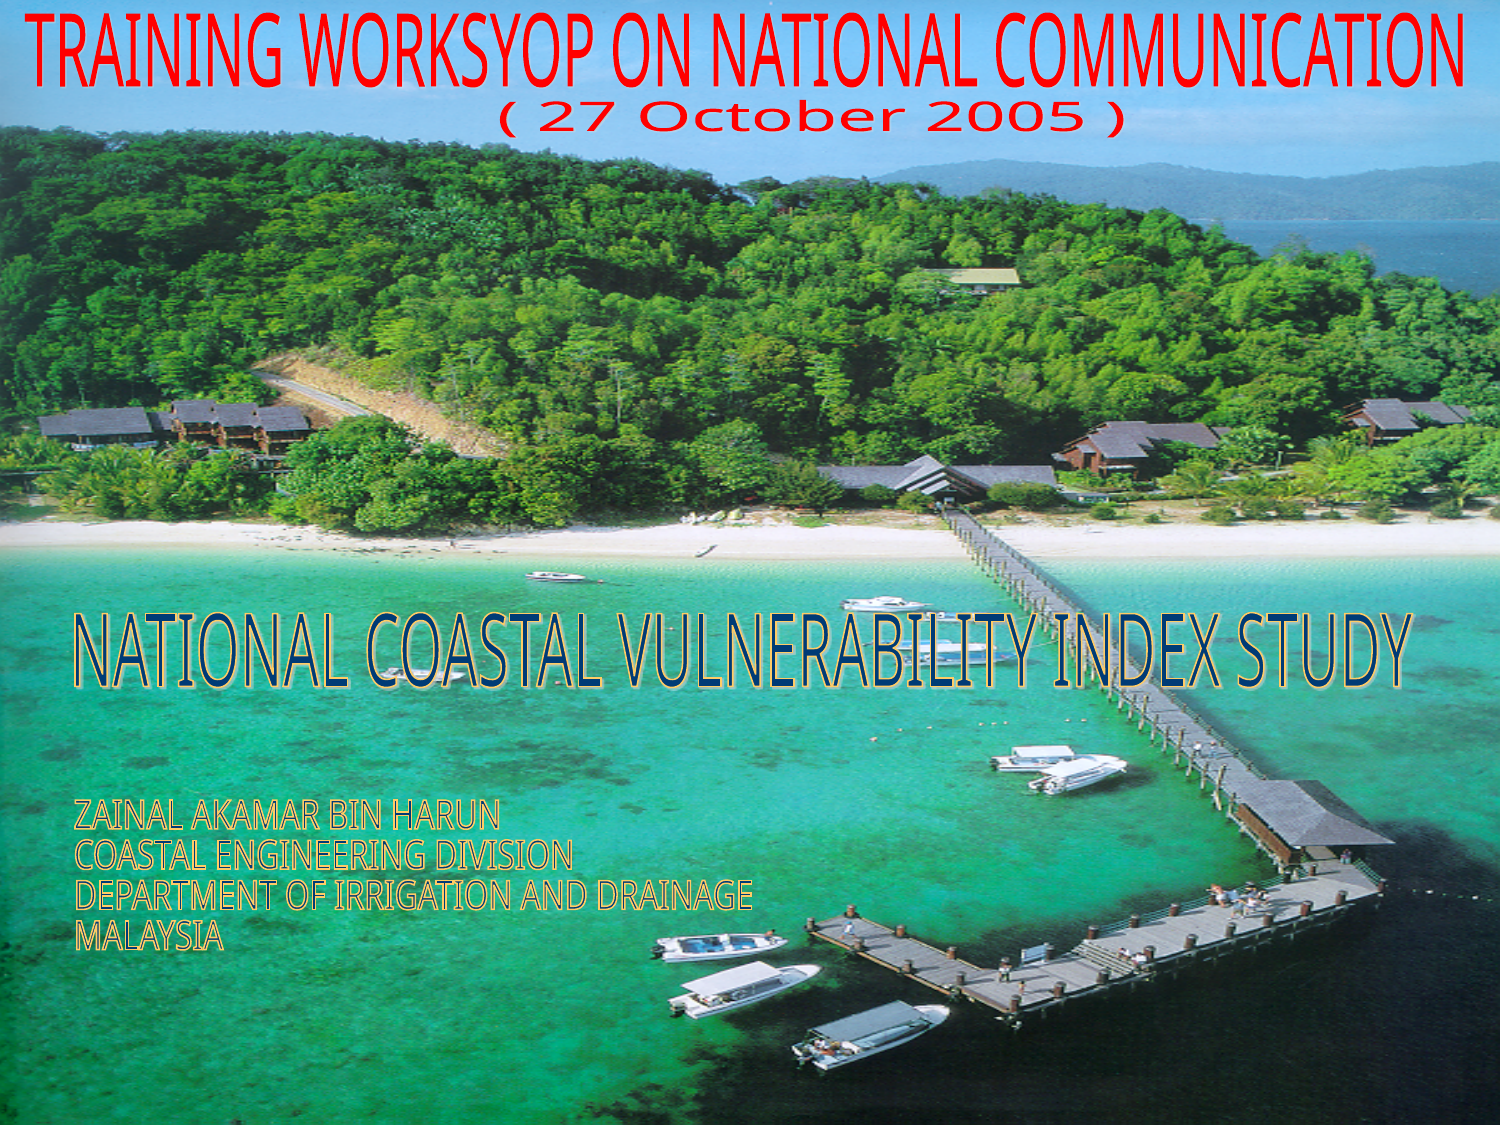

TRAINING WORKSYOP ON NATIONAL COMMUNICATION
( 27 October 2005 )
NATIONAL COASTAL VULNERABILITY INDEX STUDY
ZAINAL AKAMAR BIN HARUN
COASTAL ENGINEERING DIVISION
DEPARTMENT OF IRRIGATION AND DRAINAGE
MALAYSIA